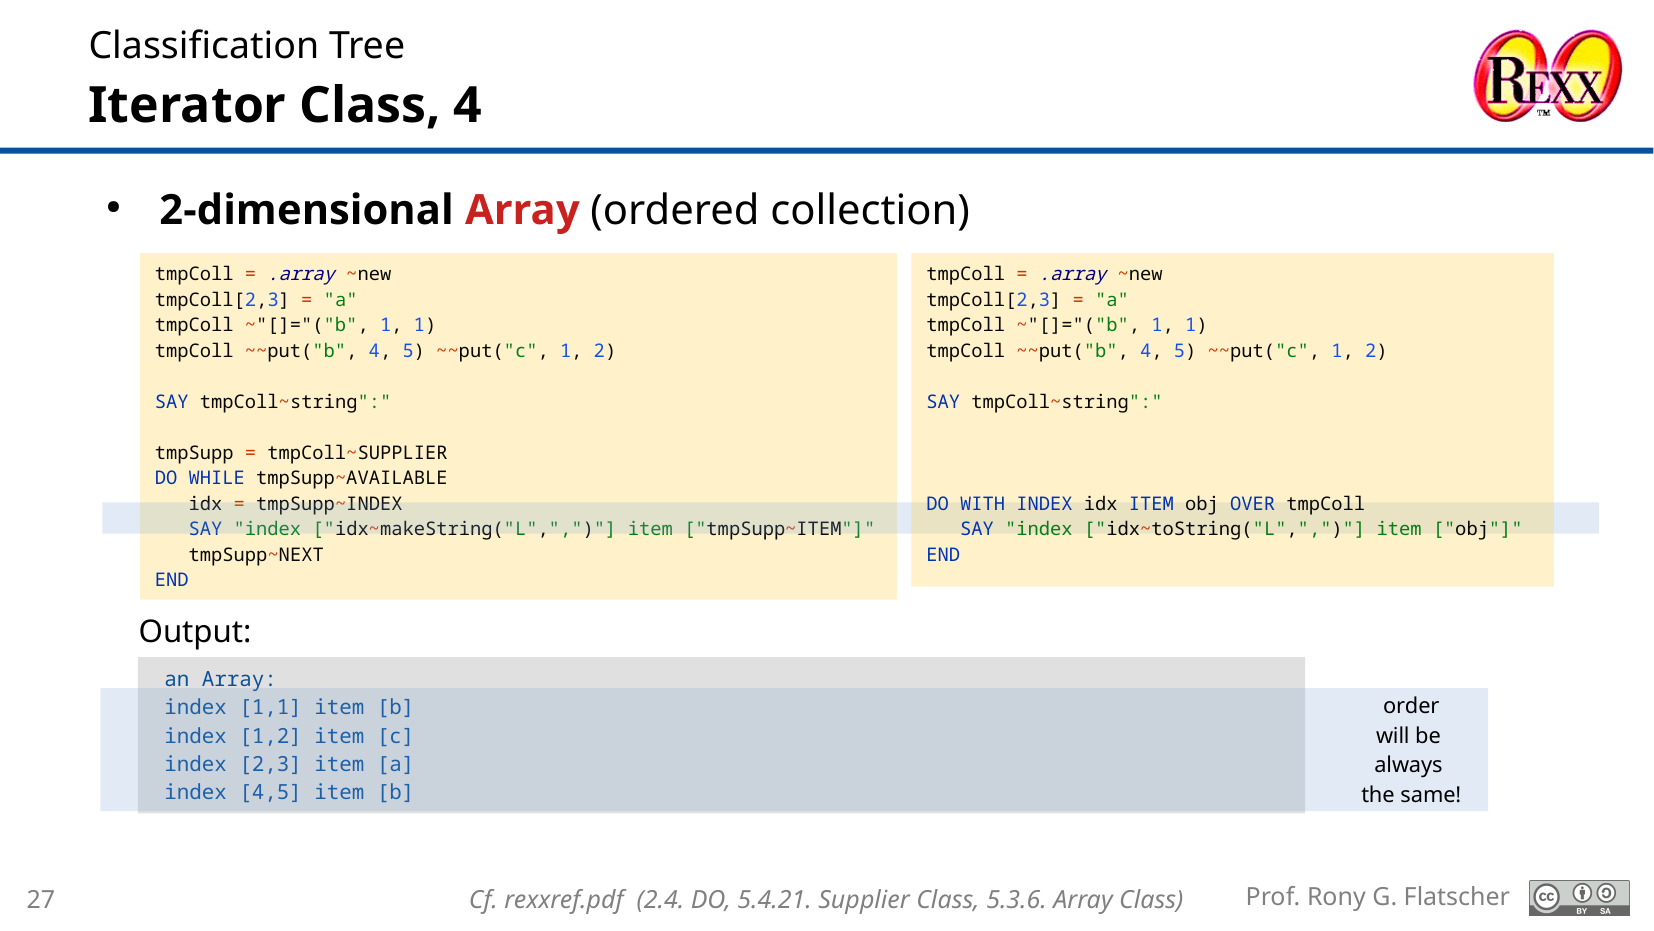

Classification Tree
Iterator Class, 4
# 2-dimensional Array (ordered collection)
tmpColl = .array ~new
tmpColl[2,3] = "a"
tmpColl ~"[]="("b", 1, 1)
tmpColl ~~put("b", 4, 5) ~~put("c", 1, 2)
SAY tmpColl~string":"
tmpSupp = tmpColl~SUPPLIER
DO WHILE tmpSupp~AVAILABLE
 idx = tmpSupp~INDEX
 SAY "index ["idx~makeString("L",",")"] item ["tmpSupp~ITEM"]"
 tmpSupp~NEXT
END
tmpColl = .array ~new
tmpColl[2,3] = "a"
tmpColl ~"[]="("b", 1, 1)
tmpColl ~~put("b", 4, 5) ~~put("c", 1, 2)
SAY tmpColl~string":"
DO WITH INDEX idx ITEM obj OVER tmpColl
 SAY "index ["idx~toString("L",",")"] item ["obj"]"
END
Output:
an Array:
index [1,1] item [b]
index [1,2] item [c]
index [2,3] item [a]
index [4,5] item [b]
order
will be
always
the same!
Cf. rexxref.pdf (2.4. DO, 5.4.21. Supplier Class, 5.3.6. Array Class)